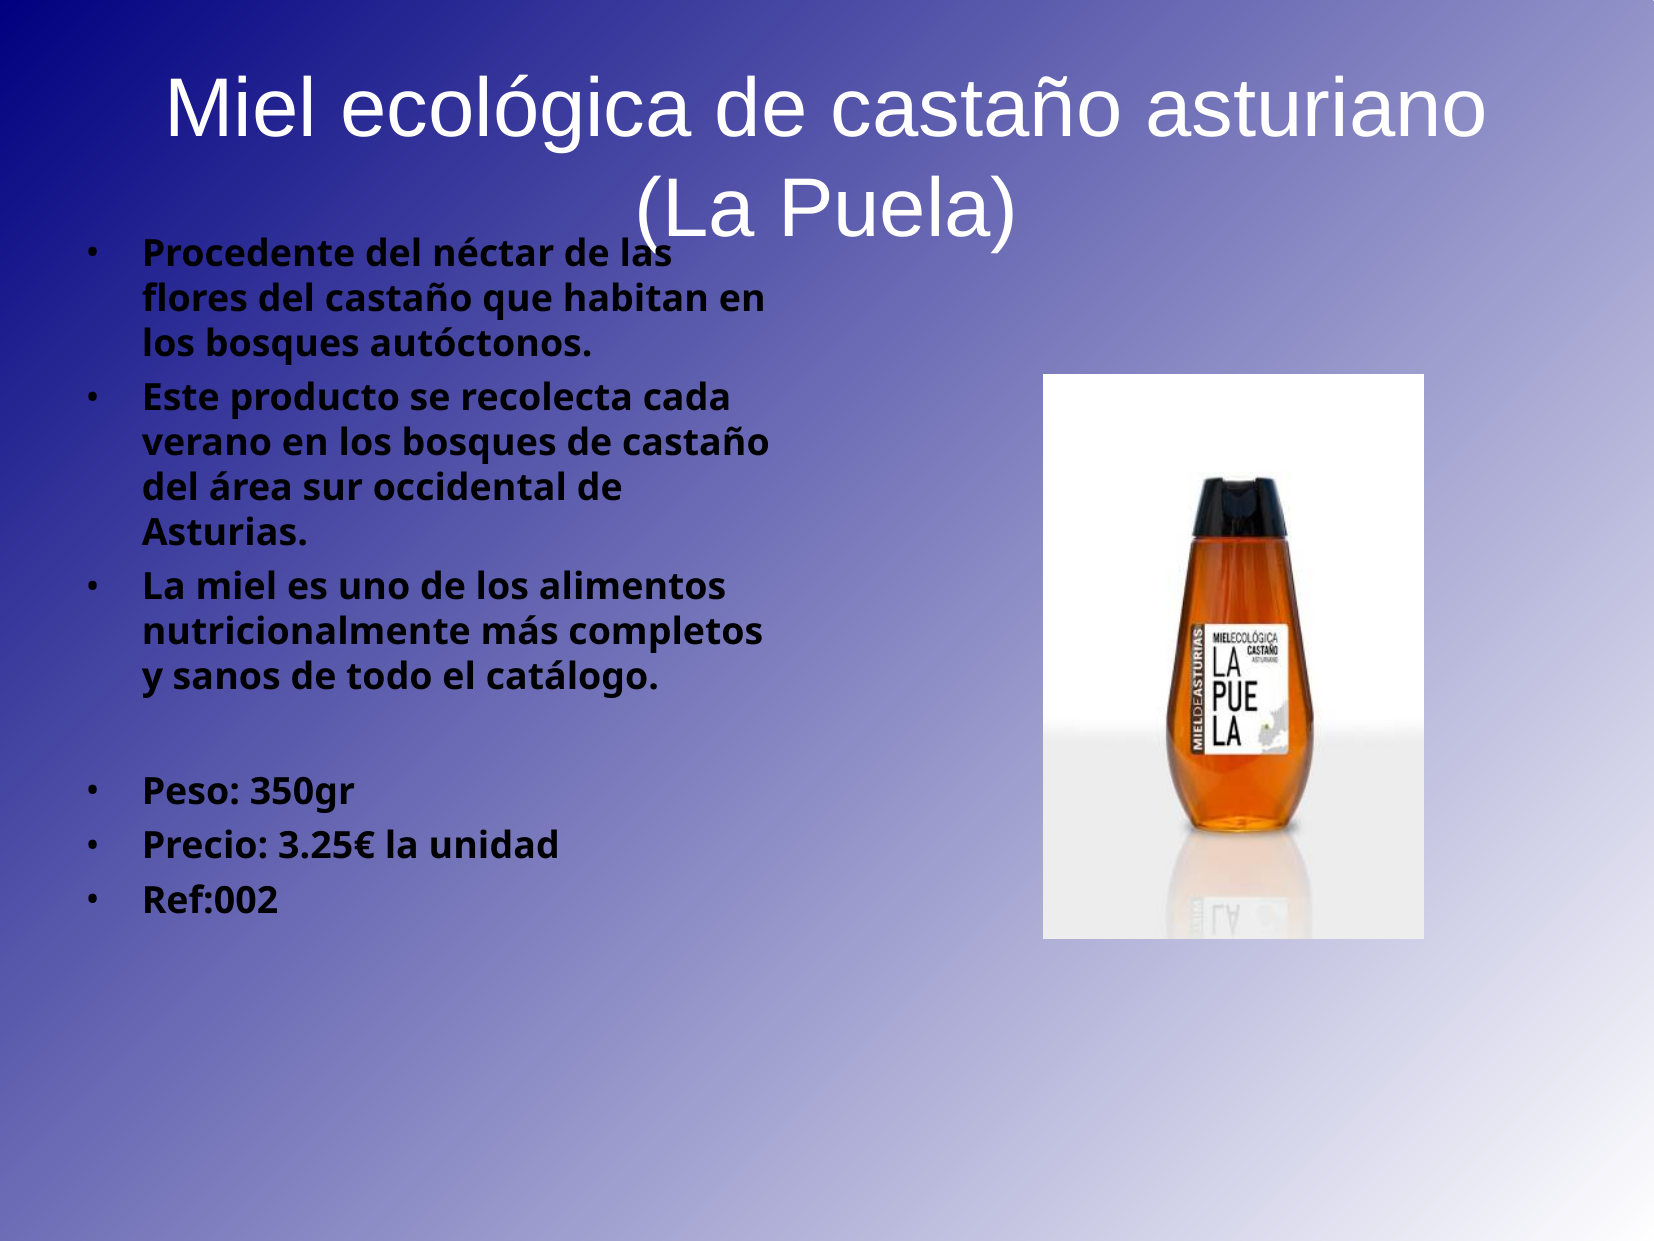

# Miel ecológica de castaño asturiano (La Puela)
Procedente del néctar de las flores del castaño que habitan en los bosques autóctonos.
Este producto se recolecta cada verano en los bosques de castaño del área sur occidental de Asturias.
La miel es uno de los alimentos nutricionalmente más completos y sanos de todo el catálogo.
Peso: 350gr
Precio: 3.25€ la unidad
Ref:002